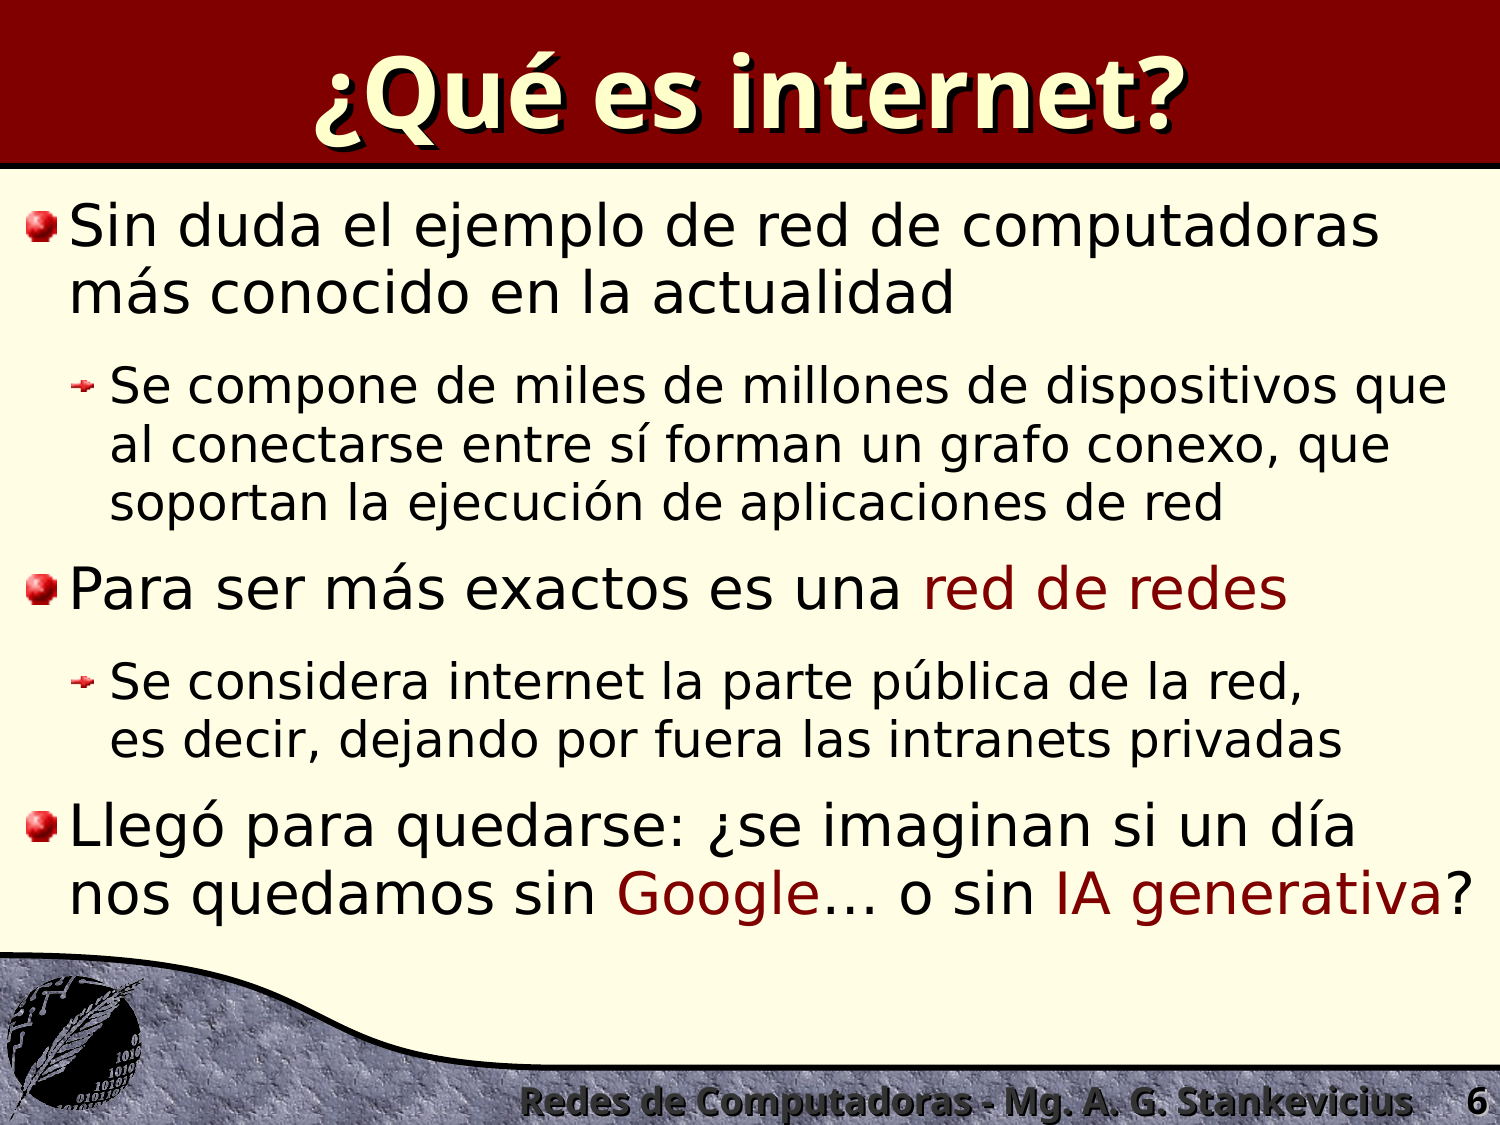

# ¿Qué es internet?
Sin duda el ejemplo de red de computadoras más conocido en la actualidad
Se compone de miles de millones de dispositivos que al conectarse entre sí forman un grafo conexo, que soportan la ejecución de aplicaciones de red
Para ser más exactos es una red de redes
Se considera internet la parte pública de la red,
es decir, dejando por fuera las intranets privadas
Llegó para quedarse: ¿se imaginan si un día
nos quedamos sin Google… o sin IA generativa?
6